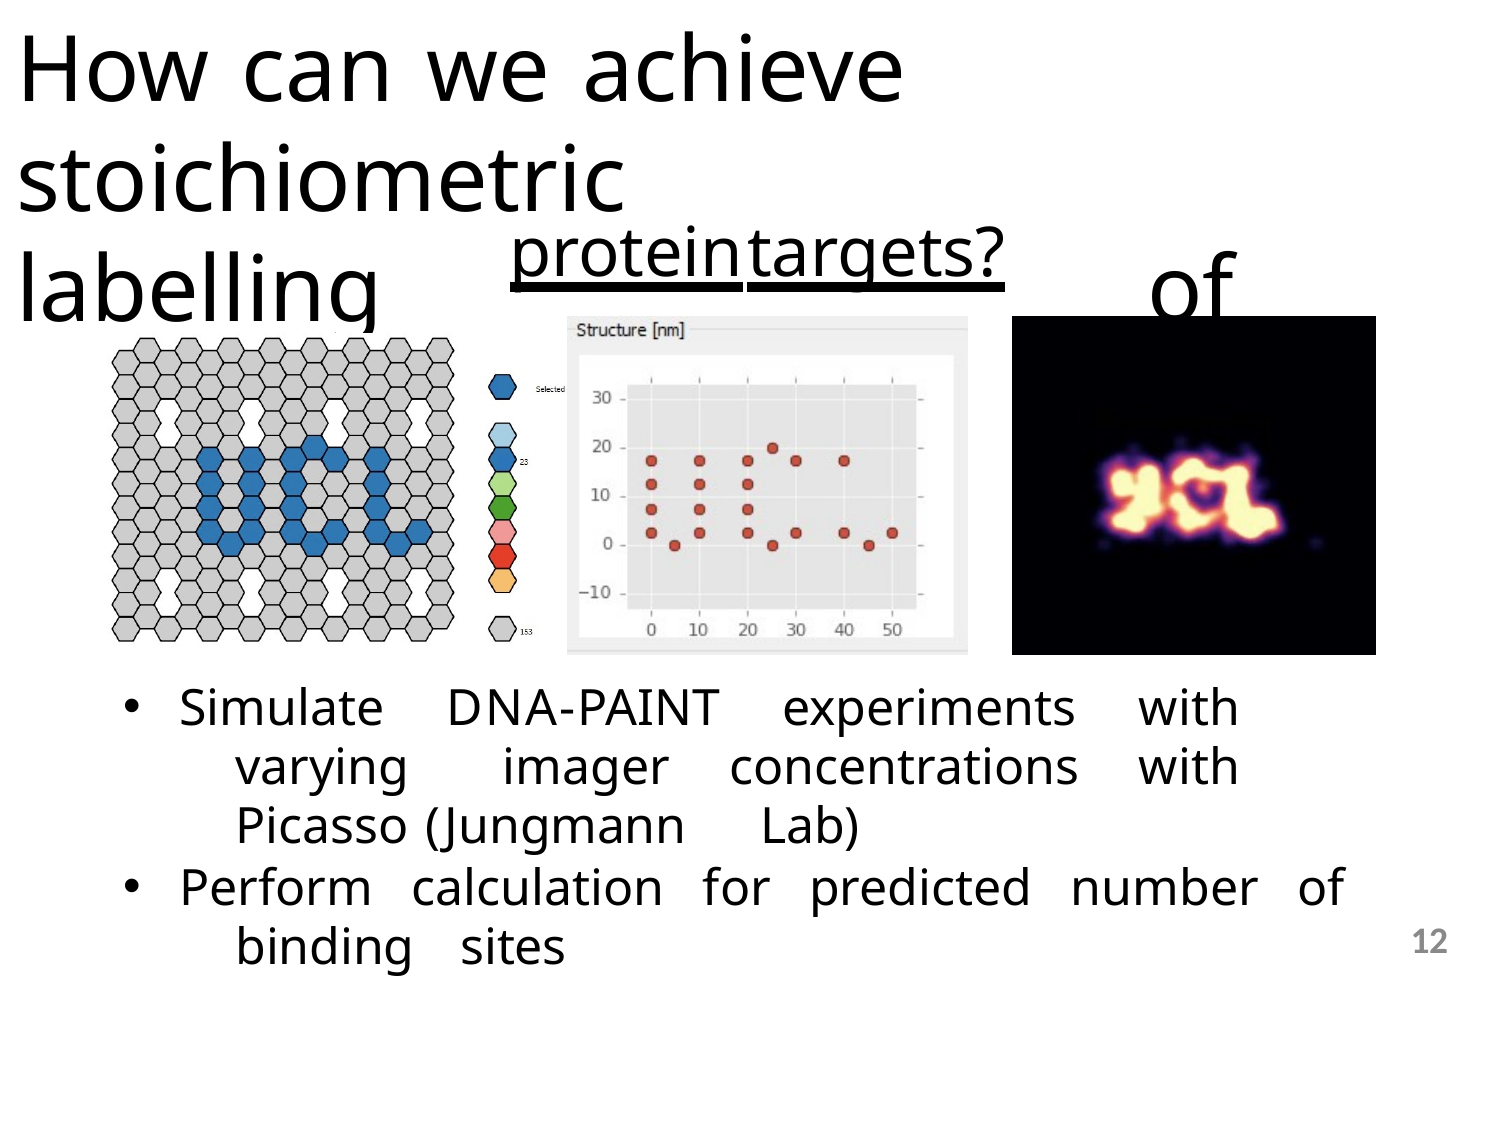

# How can we achieve stoichiometric	labelling	of
	protein	targets?
Simulate DNA-PAINT experiments with varying 	imager concentrations with Picasso (Jungmann 	Lab)
Perform calculation for predicted number of binding 	sites
12